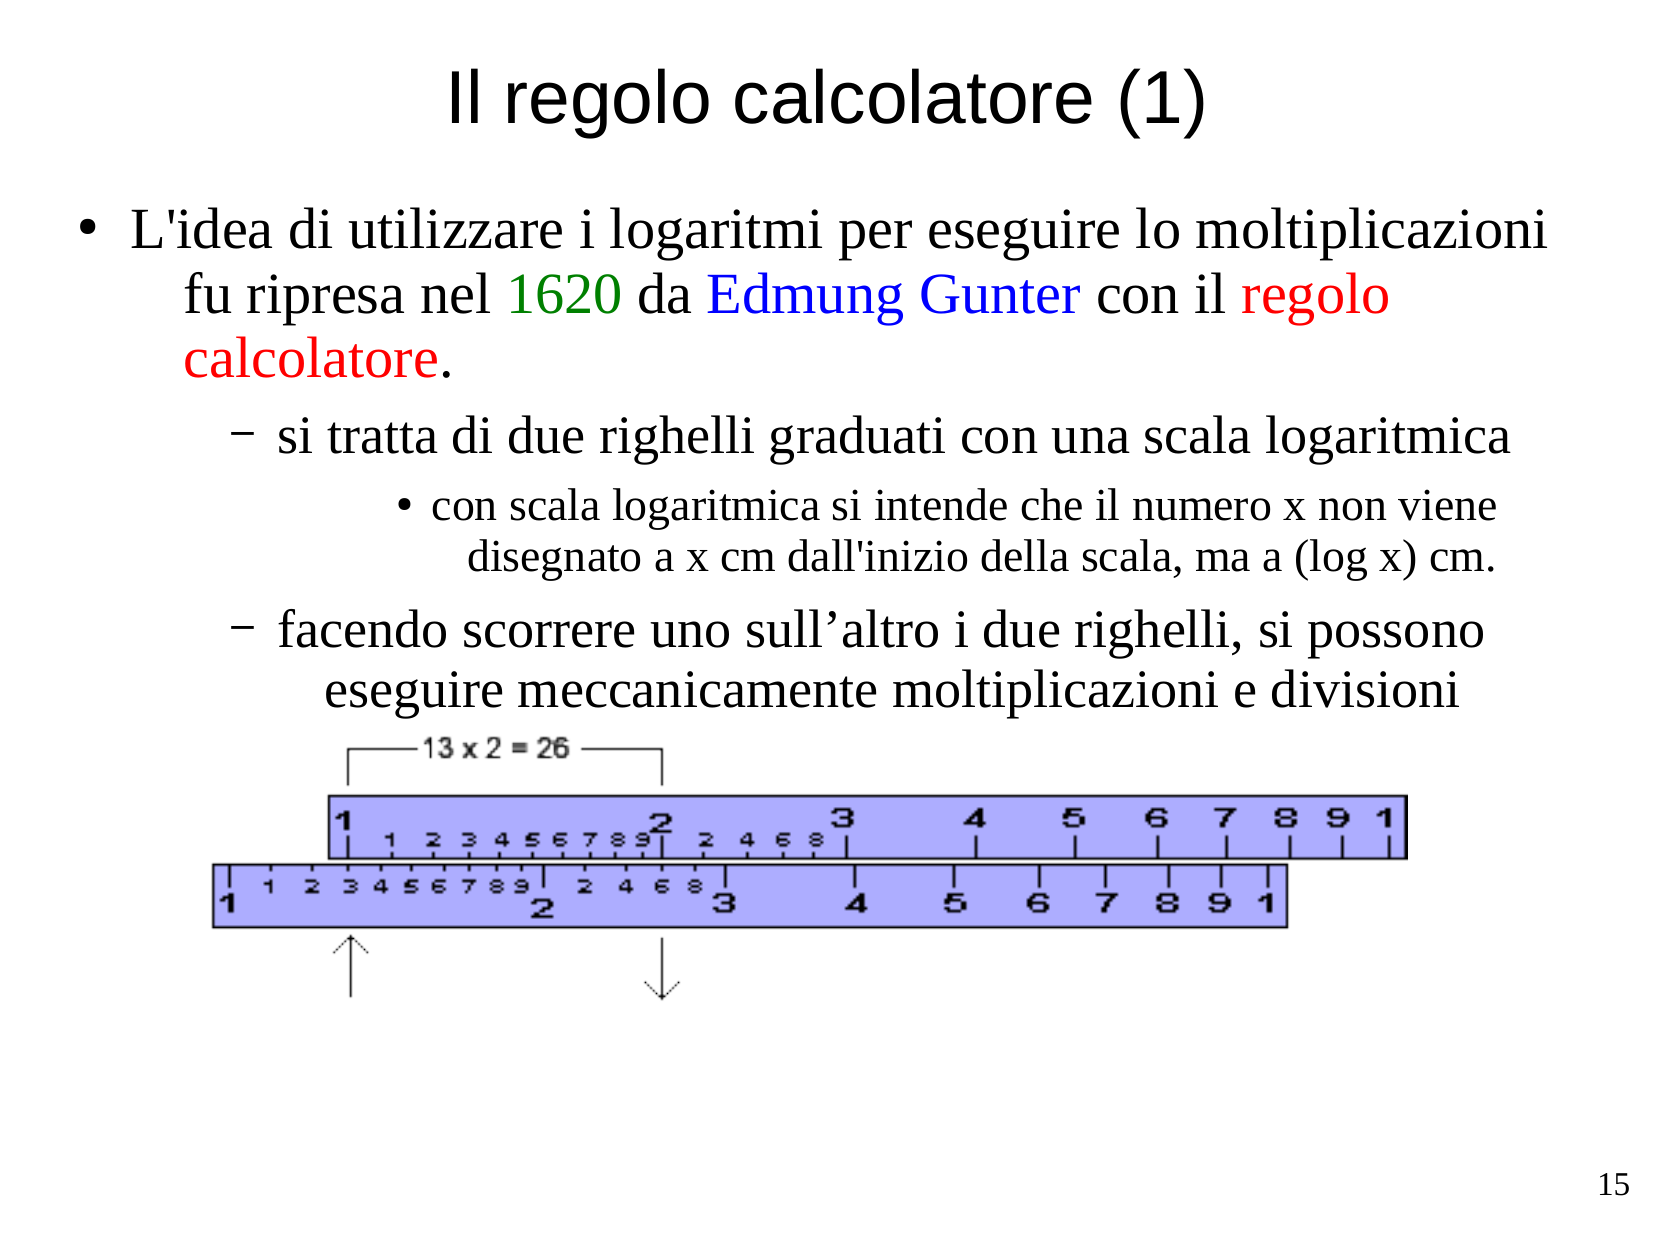

# Il regolo calcolatore (1)
L'idea di utilizzare i logaritmi per eseguire lo moltiplicazioni fu ripresa nel 1620 da Edmung Gunter con il regolo calcolatore.
si tratta di due righelli graduati con una scala logaritmica
con scala logaritmica si intende che il numero x non viene disegnato a x cm dall'inizio della scala, ma a (log x) cm.
facendo scorrere uno sull’altro i due righelli, si possono eseguire meccanicamente moltiplicazioni e divisioni